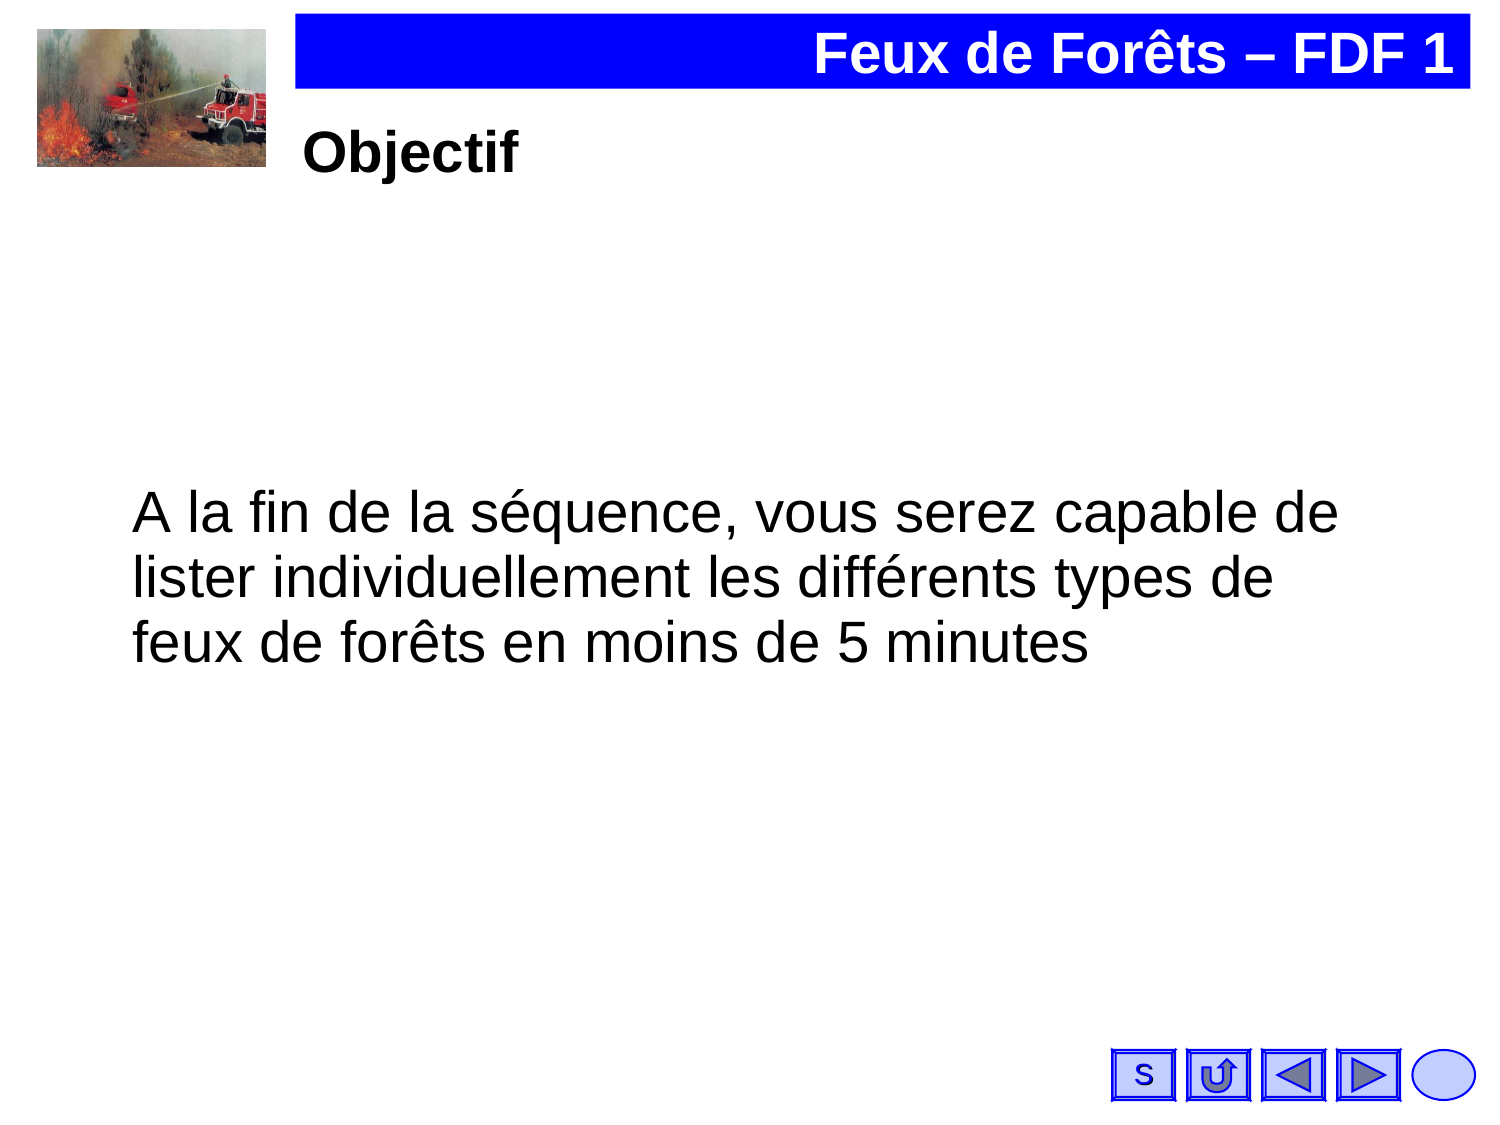

Feux de Forêts – FDF 1
Feux de Forêts
Objectif
A la fin de la séquence, vous serez capable de lister individuellement les différents types de feux de forêts en moins de 5 minutes